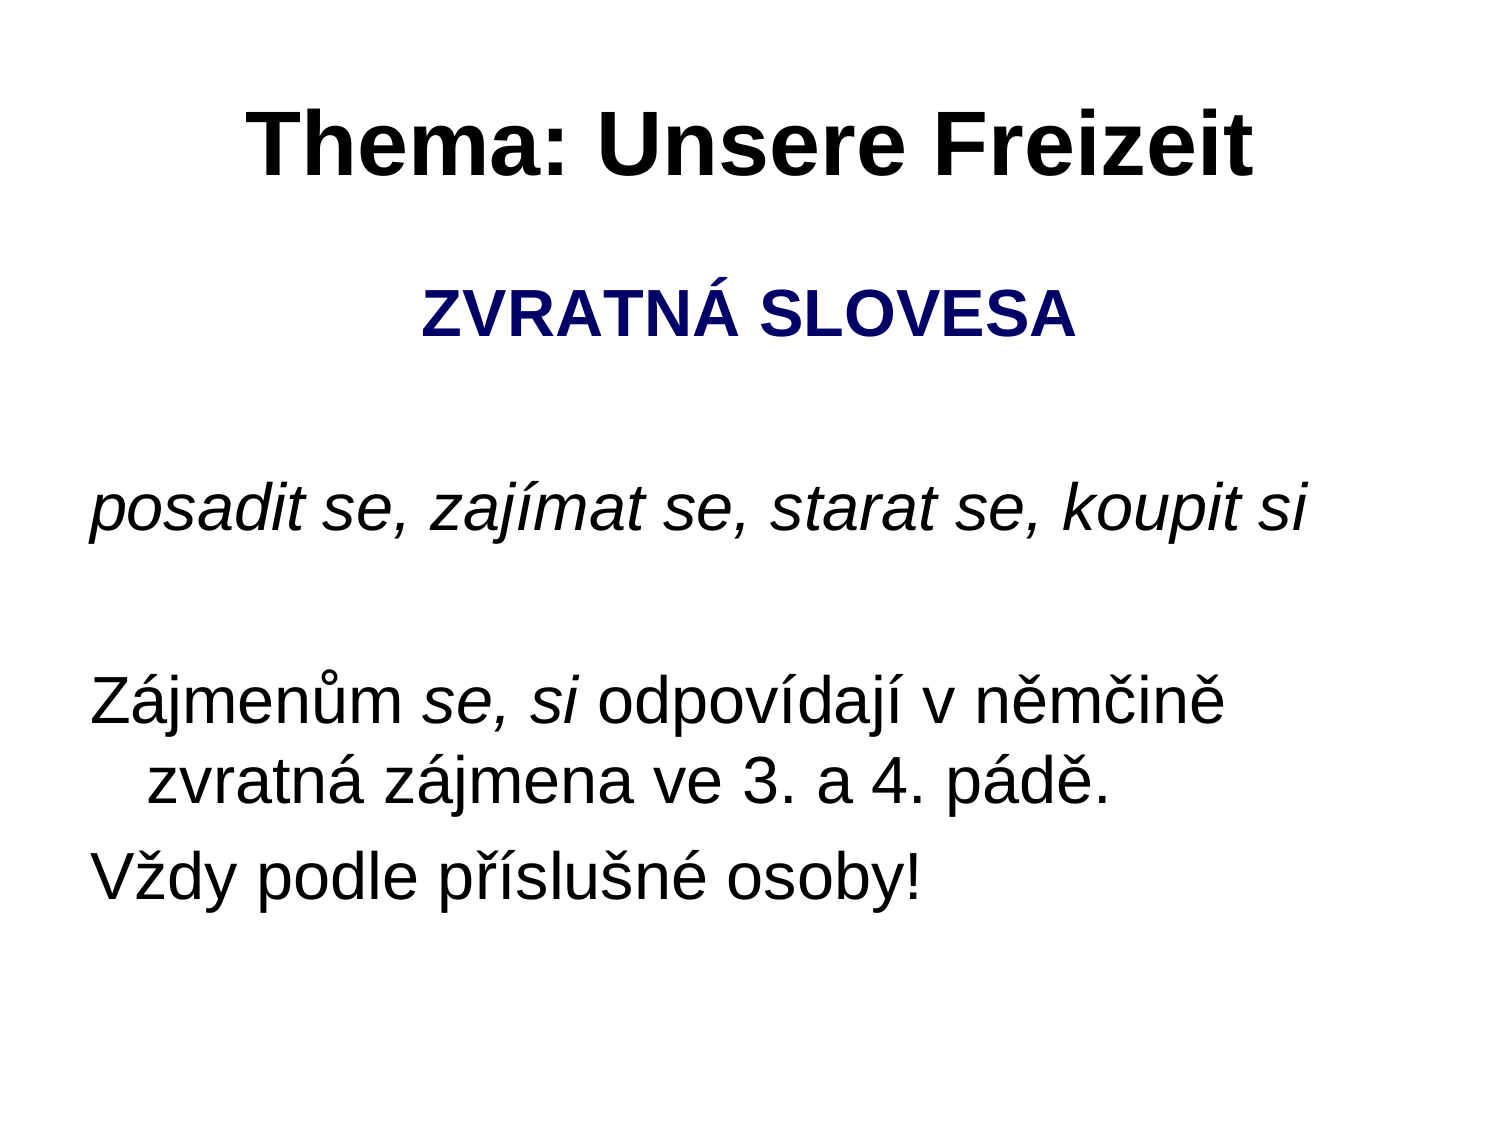

# Thema: Unsere Freizeit
ZVRATNÁ SLOVESA
posadit se, zajímat se, starat se, koupit si
Zájmenům se, si odpovídají v němčině zvratná zájmena ve 3. a 4. pádě.
Vždy podle příslušné osoby!